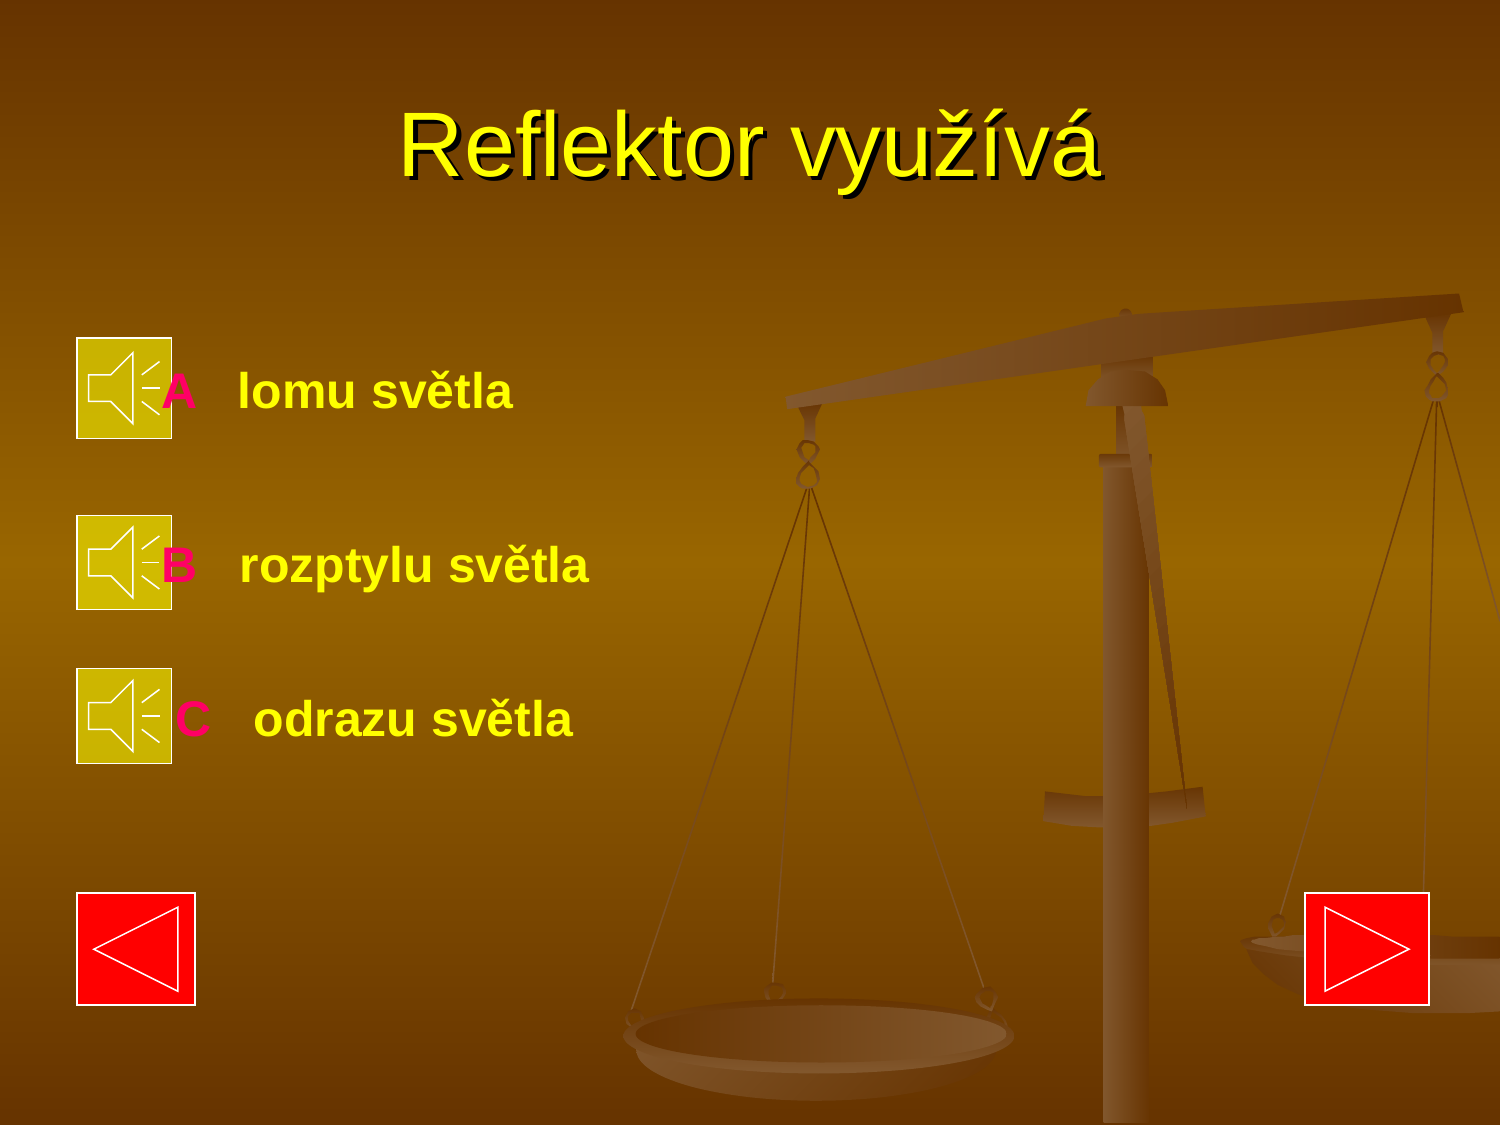

# Reflektor využívá
 A lomu světla
 B rozptylu světla
 C odrazu světla